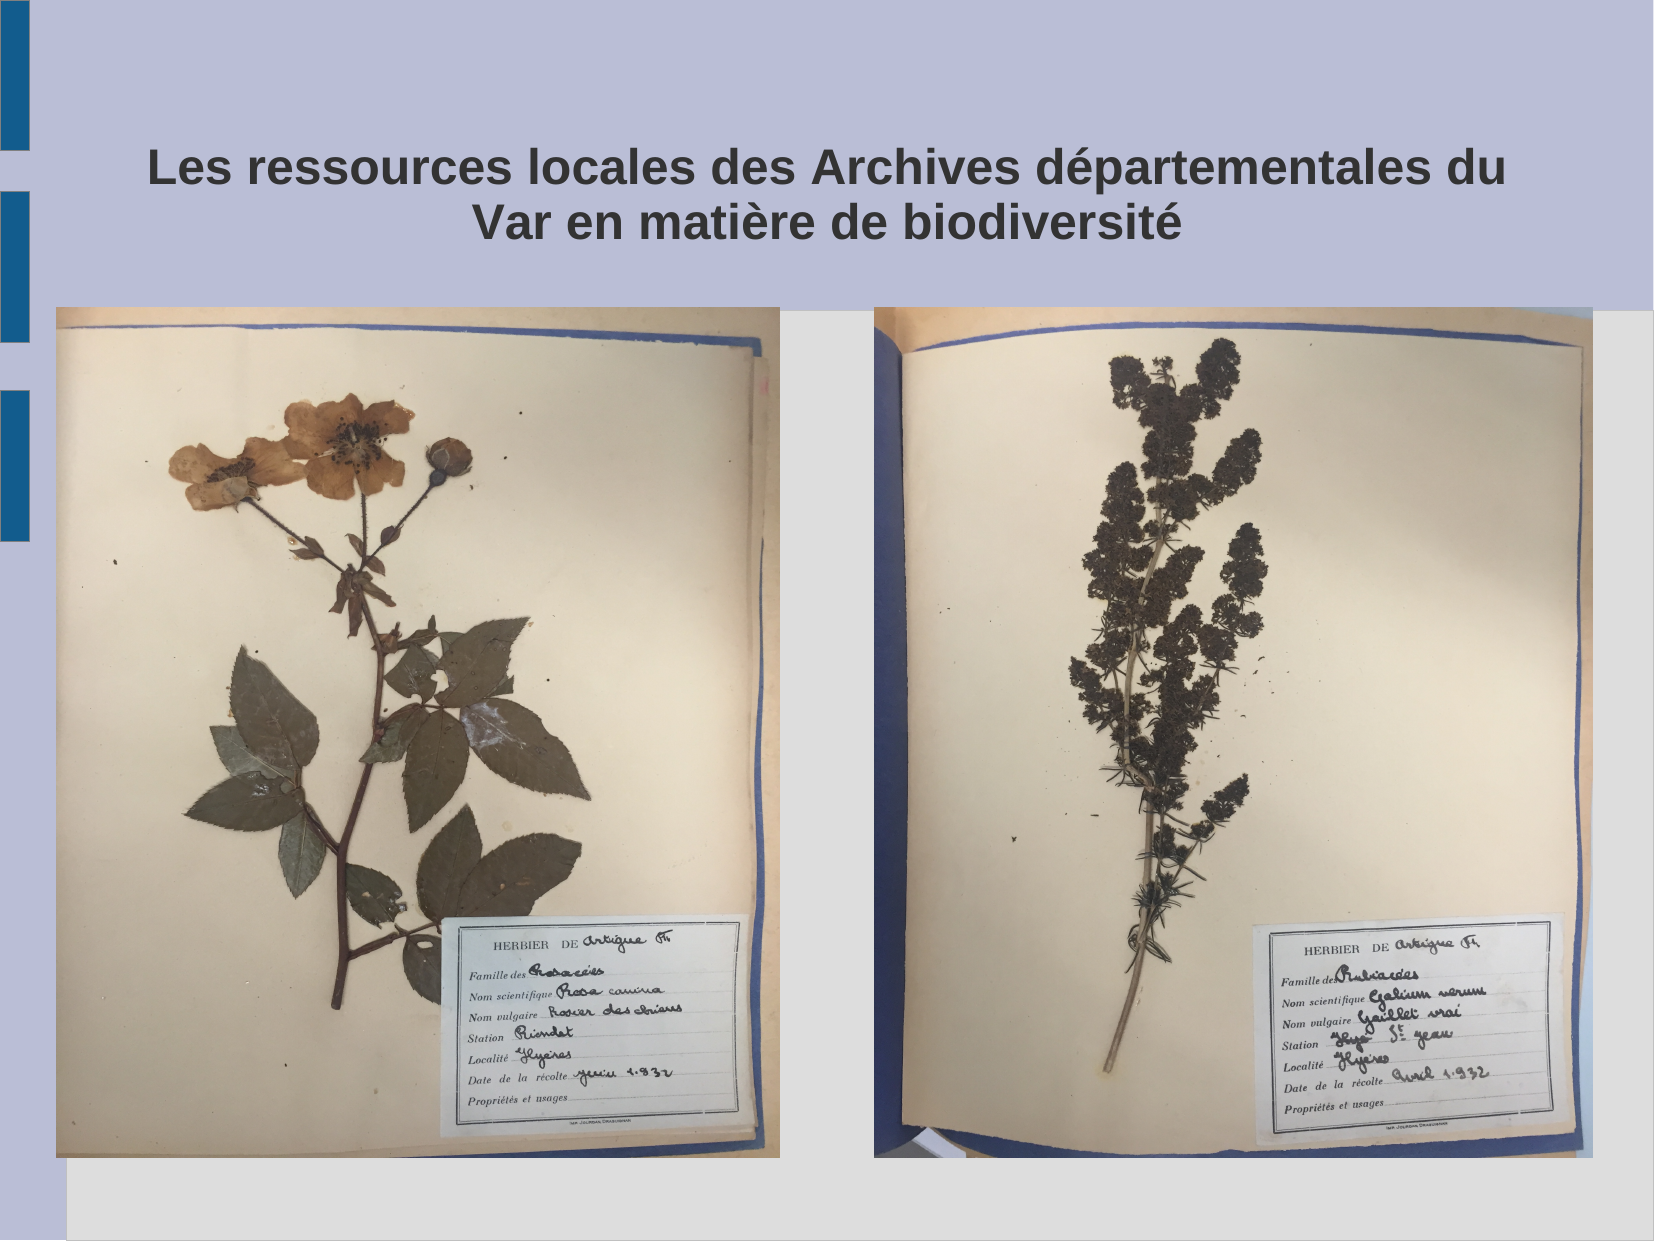

# Les ressources locales des Archives départementales du Var en matière de biodiversité